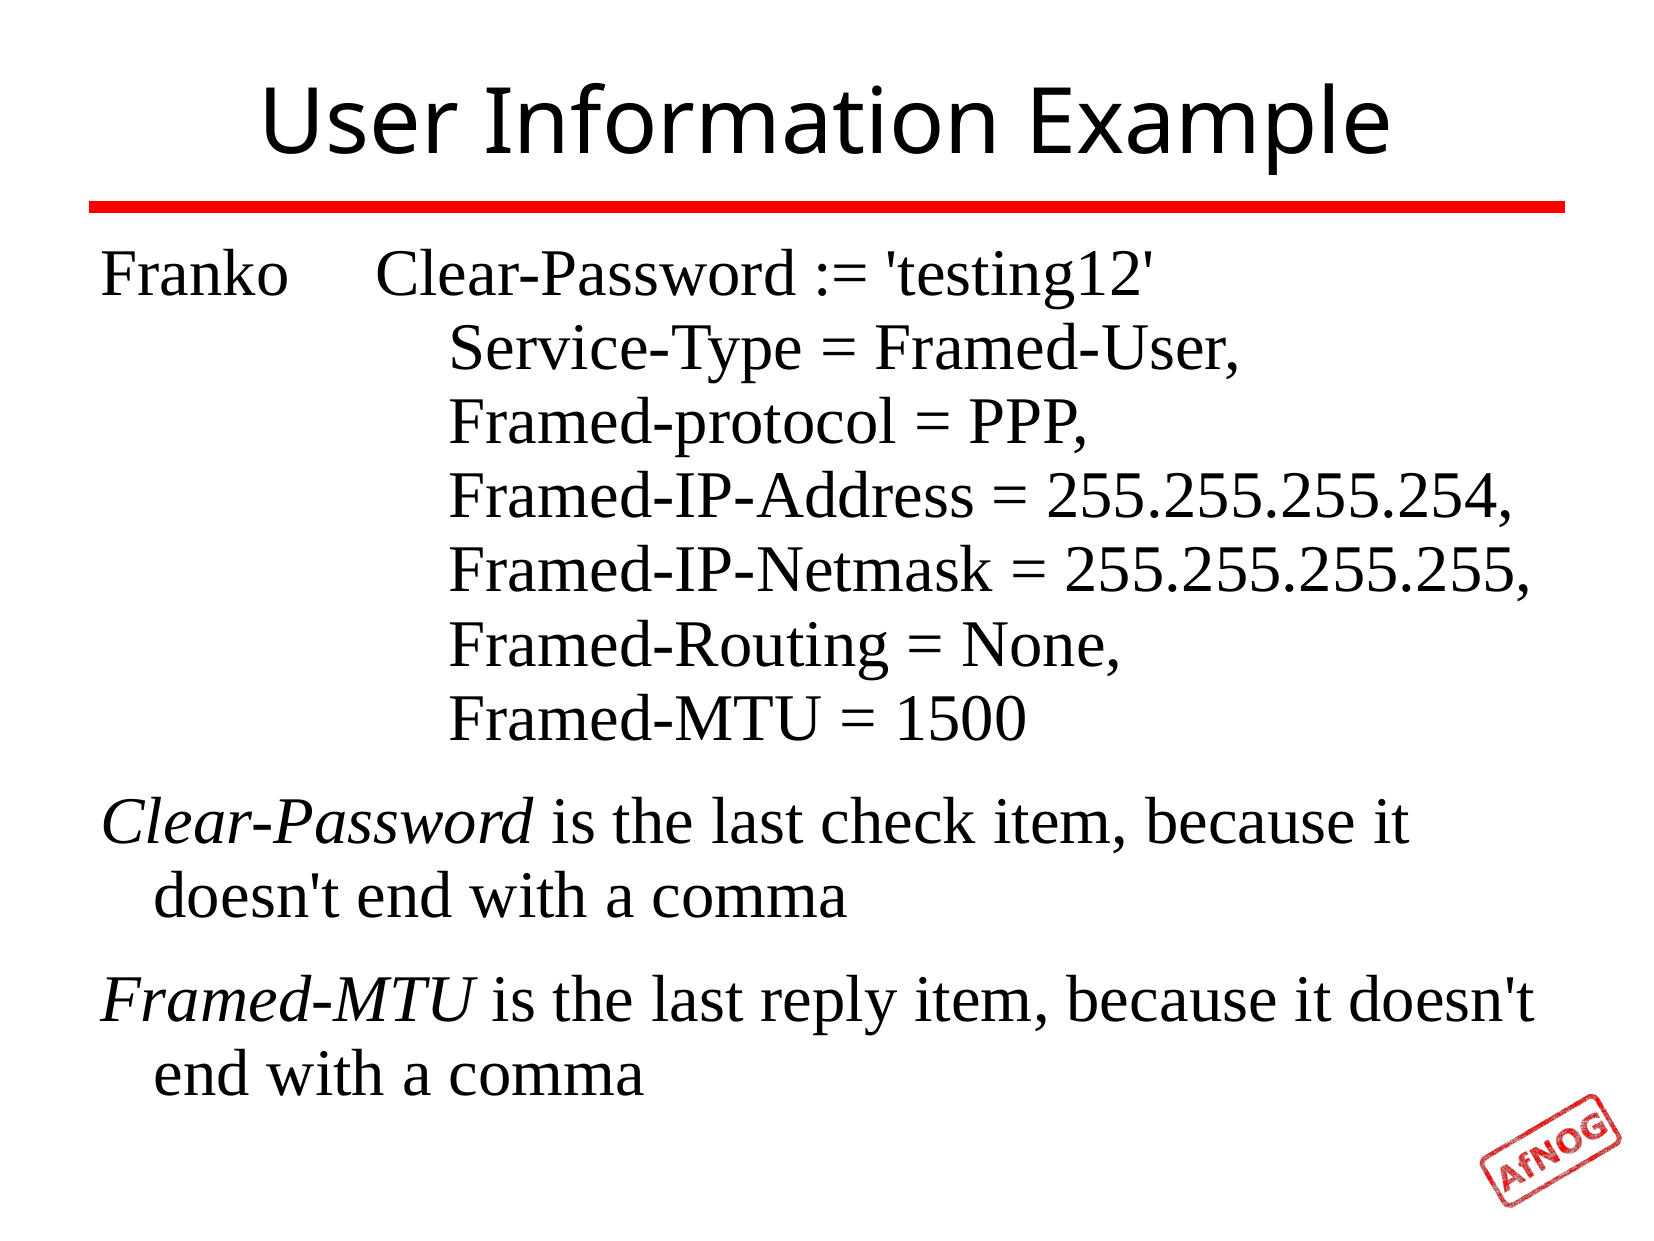

# User Information Example
Franko		Clear-Password := 'testing12'
				Service-Type = Framed-User,
				Framed-protocol = PPP,
				Framed-IP-Address = 255.255.255.254,
				Framed-IP-Netmask = 255.255.255.255,
				Framed-Routing = None,
				Framed-MTU = 1500
Clear-Password is the last check item, because it doesn't end with a comma
Framed-MTU is the last reply item, because it doesn't end with a comma